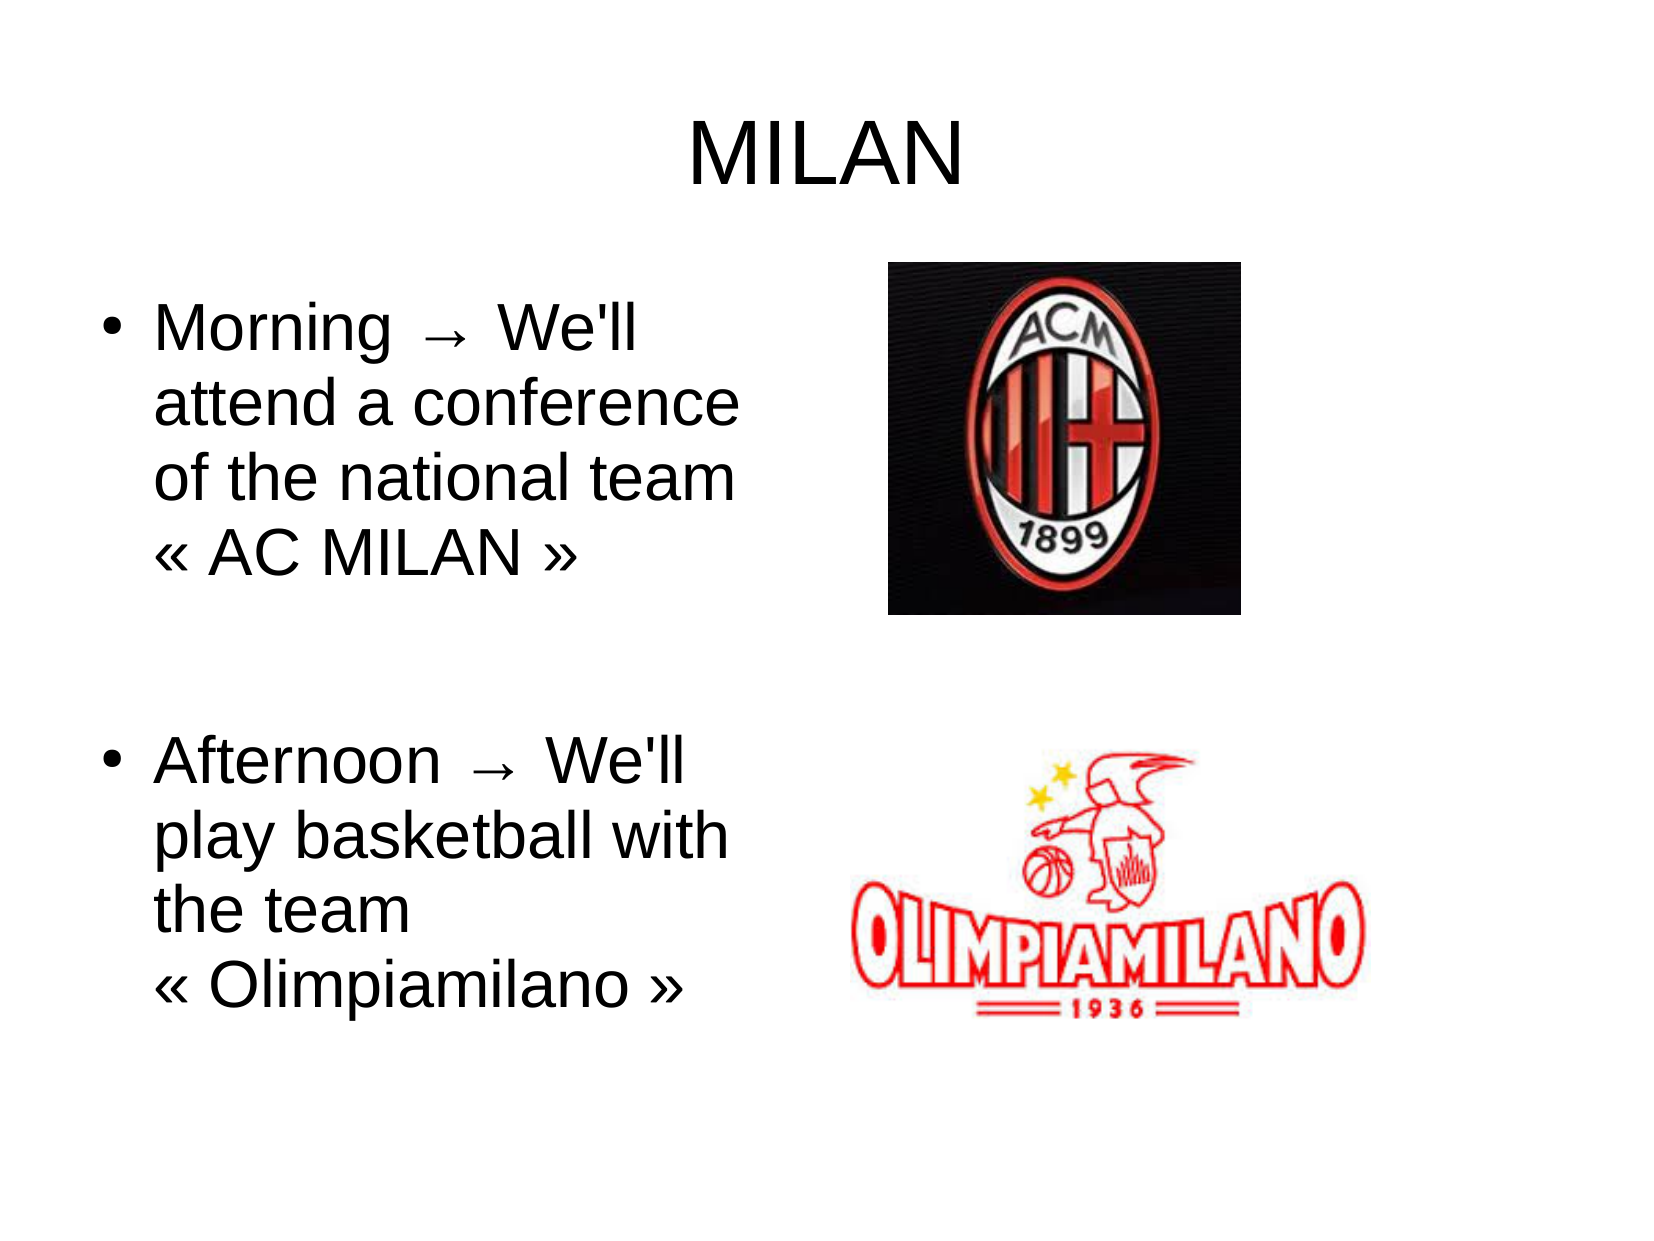

# MILAN
Morning → We'll attend a conference of the national team « AC MILAN »
Afternoon → We'll play basketball with the team « Olimpiamilano »